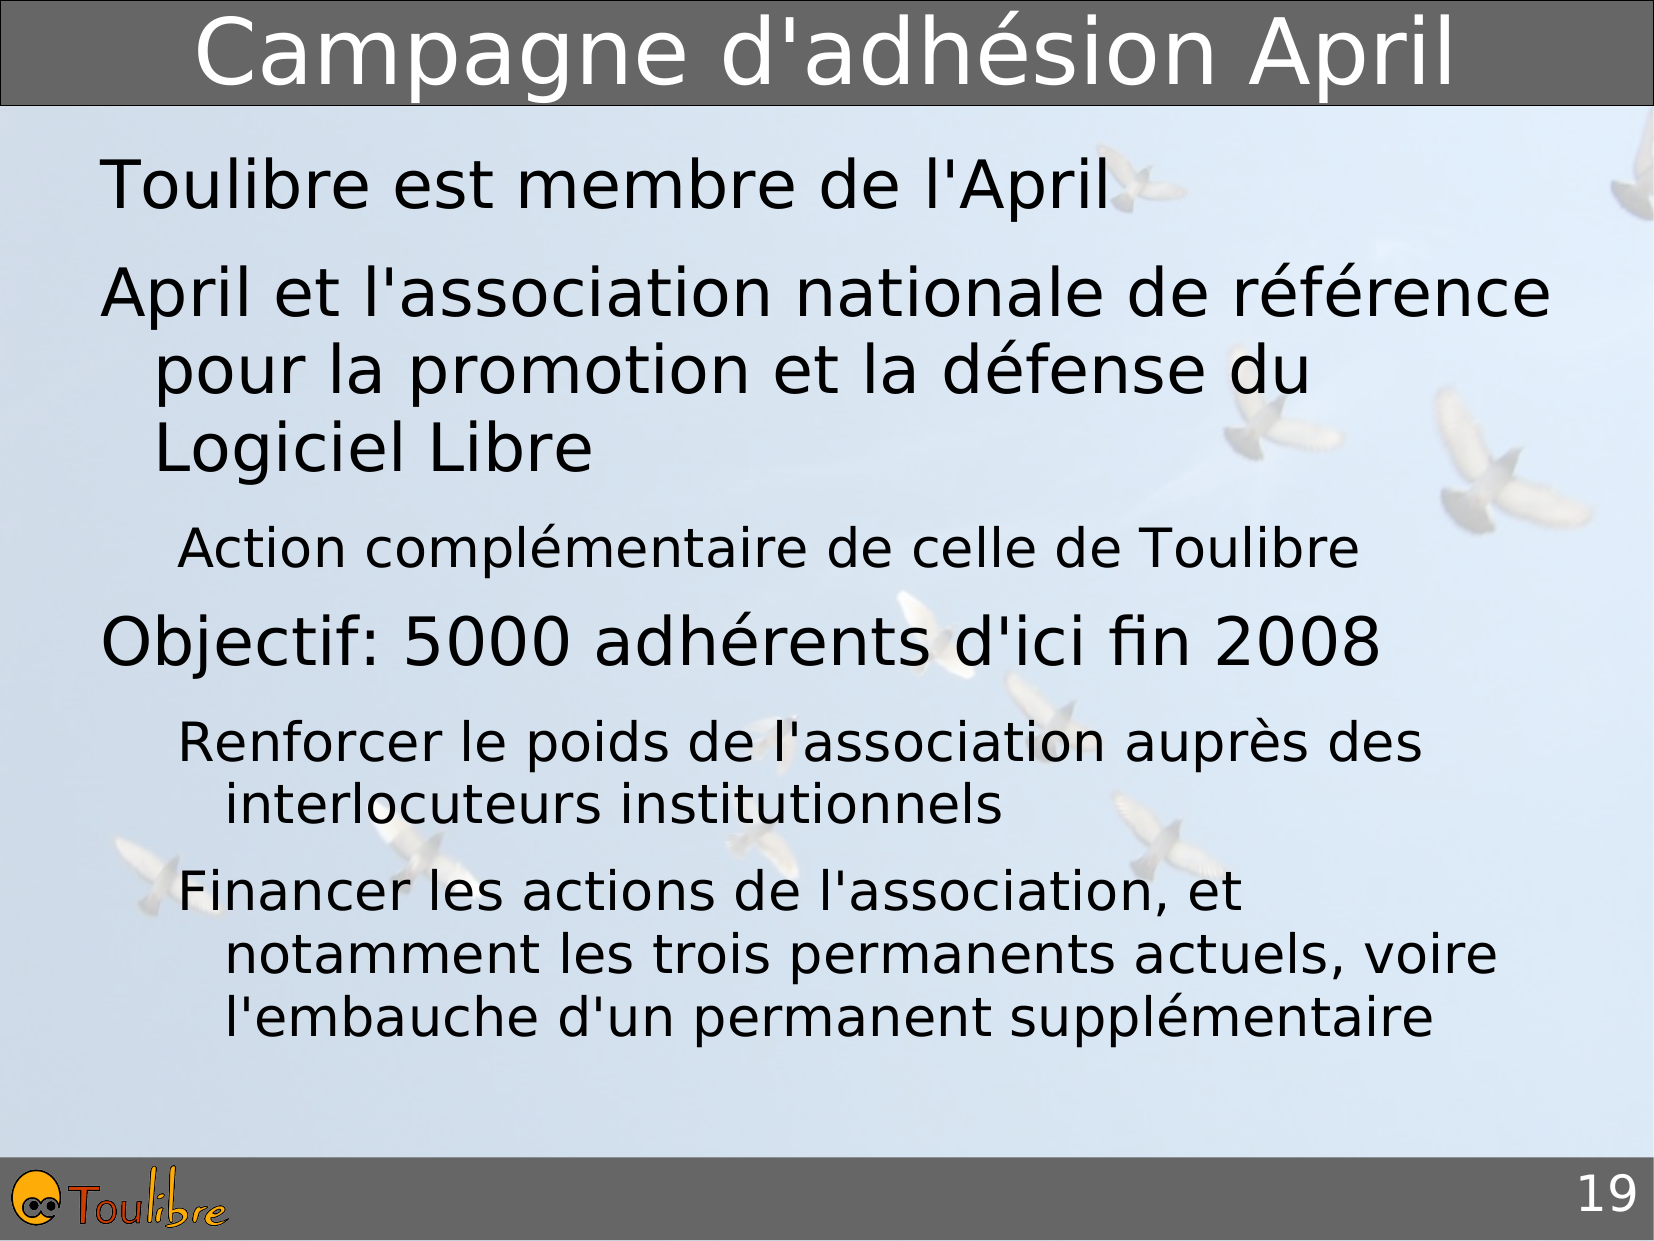

# Campagne d'adhésion April
Toulibre est membre de l'April
April et l'association nationale de référence pour la promotion et la défense du Logiciel Libre
Action complémentaire de celle de Toulibre
Objectif: 5000 adhérents d'ici fin 2008
Renforcer le poids de l'association auprès des interlocuteurs institutionnels
Financer les actions de l'association, et notamment les trois permanents actuels, voire l'embauche d'un permanent supplémentaire